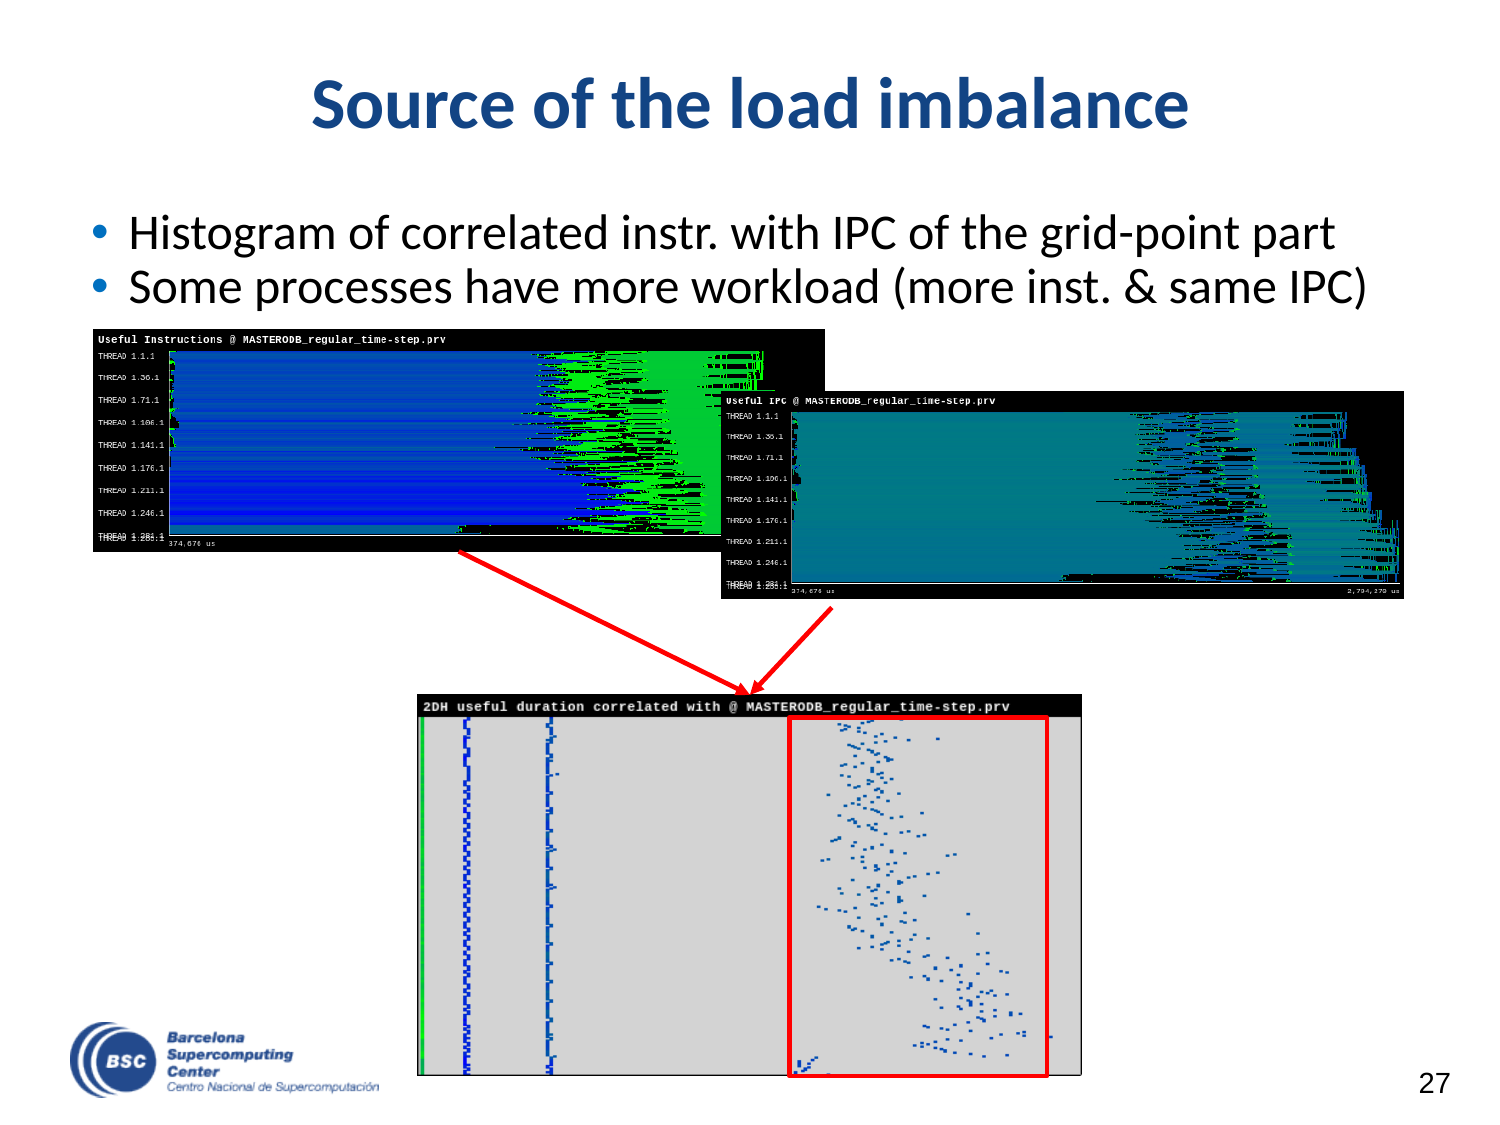

# Source of the load imbalance
Histogram of correlated instr. with IPC of the grid-point part
Some processes have more workload (more inst. & same IPC)